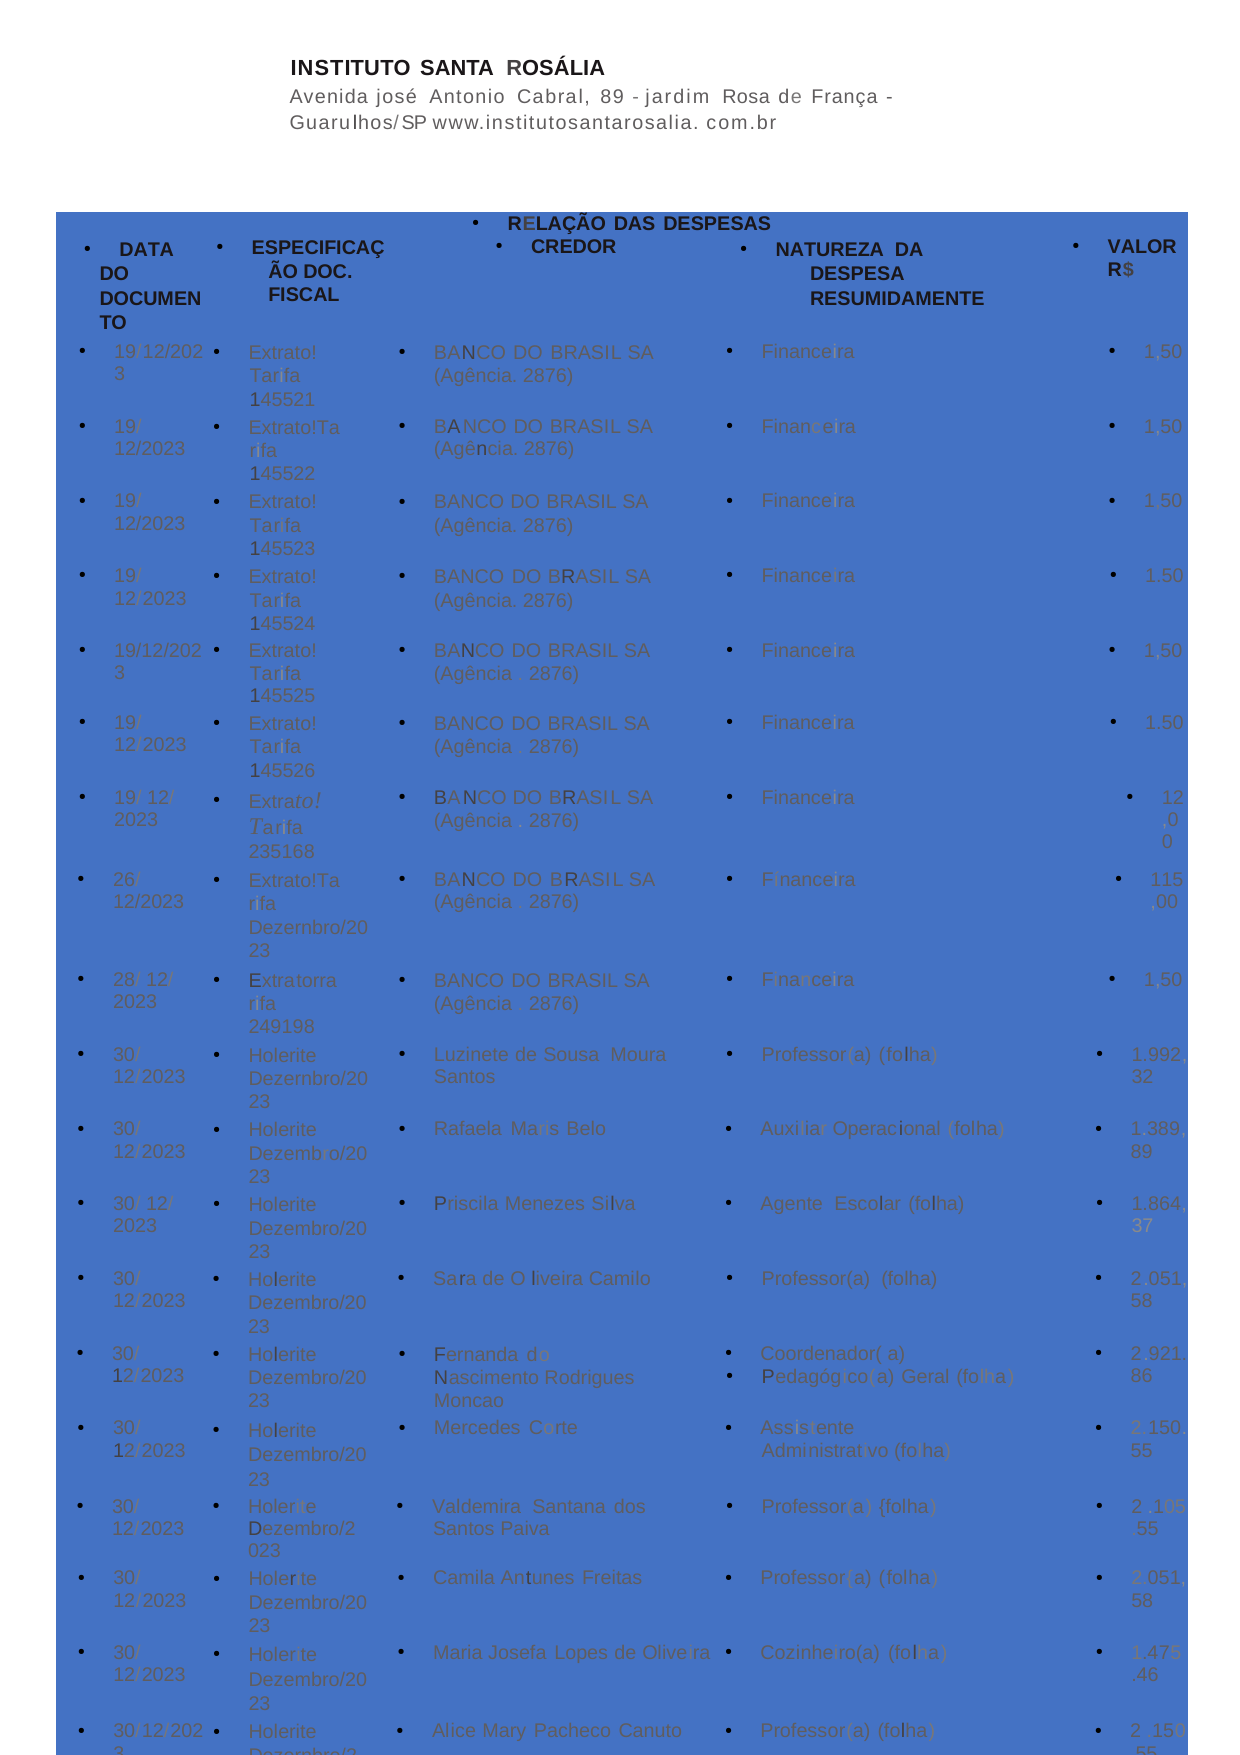

INSTITUTO SANTA ROSÁLIA
Avenida josé Antonio Cabral, 89 - jardim Rosa de França - Guarulhos/SP www.institutosantarosalia. com.br
| RELAÇÃO DAS DESPESAS | | | | |
| --- | --- | --- | --- | --- |
| DATA DO DOCUMENTO | ESPECIFICAÇÃO DOC. FISCAL | CREDOR | NATUREZA DA DESPESA RESUMIDAMENTE | VALOR R$ |
| 19/12/2023 | Extrato!Tarifa 145521 | BANCO DO BRASIL SA (Agência. 2876) | Financeira | 1,50 |
| 19/ 12/2023 | Extrato!Ta rifa 145522 | BANCO DO BRASIL SA (Agência. 2876) | Financeira | 1,50 |
| 19/ 12/2023 | Extrato!Tarifa 145523 | BANCO DO BRASIL SA (Agência. 2876) | Financeira | 1,50 |
| 19/ 12/2023 | Extrato!Tarifa 145524 | BANCO DO BRASIL SA (Agência. 2876) | Financeira | 1.50 |
| 19/12/2023 | Extrato!Tarifa 145525 | BANCO DO BRASIL SA (Agência . 2876) | Financeira | 1,50 |
| 19/ 12/2023 | Extrato!Tarifa 145526 | BANCO DO BRASIL SA (Agência . 2876) | Financeira | 1.50 |
| 19/ 12/ 2023 | Extrato!Tarifa 235168 | BANCO DO BRASIL SA (Agência . 2876) | Financeira | 12 ,00 |
| 26/ 12/2023 | Extrato!Ta rifa Dezernbro/2023 | BANCO DO BRASIL SA (Agência . 2876) | Fínanceira | 115 ,00 |
| 28/ 12/ 2023 | Extratorra rifa 249198 | BANCO DO BRASIL SA (Agência . 2876) | Financeira | 1,50 |
| 30/ 12/2023 | Holerite Dezernbro/2023 | Luzinete de Sousa Moura Santos | Professor(a) (folha) | 1.992,32 |
| 30/ 12/2023 | Holerite Dezembro/2023 | Rafaela Maris Belo | Auxiliar Operacional (folha) | 1.389,89 |
| 30/ 12/ 2023 | Holerite Dezembro/2023 | Priscila Menezes Silva | Agente Escolar (folha) | 1.864,37 |
| 30/ 12/2023 | Holerite Dezembro/2023 | Sara de O liveira Camilo | Professor(a) (folha) | 2.051,58 |
| 30/ 12/2023 | Holerite Dezembro/2023 | Fernanda do Nascimento Rodrigues Moncao | Coordenador( a) Pedagógico(a) Geral (folha) | 2.921.86 |
| 30/ 12/2023 | Holerite Dezembro/2023 | Mercedes Corte | Assistente Administrativo (folha) | 2.150.55 |
| 30/ 12/2023 | Holerite Dezembro/2023 | Valdemira Santana dos Santos Paiva | Professor(a) {folha) | 2 .105.55 |
| 30/ 12/2023 | Holerite Dezembro/2023 | Camila Antunes Freitas | Professor{a) (folha) | 2.051,58 |
| 30/ 12/2023 | Holerite Dezembro/2023 | Maria Josefa Lopes de Oliveira | Cozinheiro(a) (folha) | 1.475.46 |
| 30/12/2023 | Holerite Dezernbro/2023 | Alice Mary Pacheco Canuto | Professor(a) (folha) | 2 .150,55 |
| 30/12/ 2023 | Holerite Dezembro/2023 | Maria Cícera Ramos | Diretor (a) (folha) | 2 .868 ,90 |
| 30/ 12/ 2023 | Holerite Dezembro/2023 | Andreia Oliveira dos Santos Silva | Professor(a) (folha) | 2 .051,58 |
| 30/ 12/ 2023 | Holerite Dezembro/2023 | Flavia Lourenço de Oliveira Miranda | Professor(a) (folha) | 2.045 ,11 |